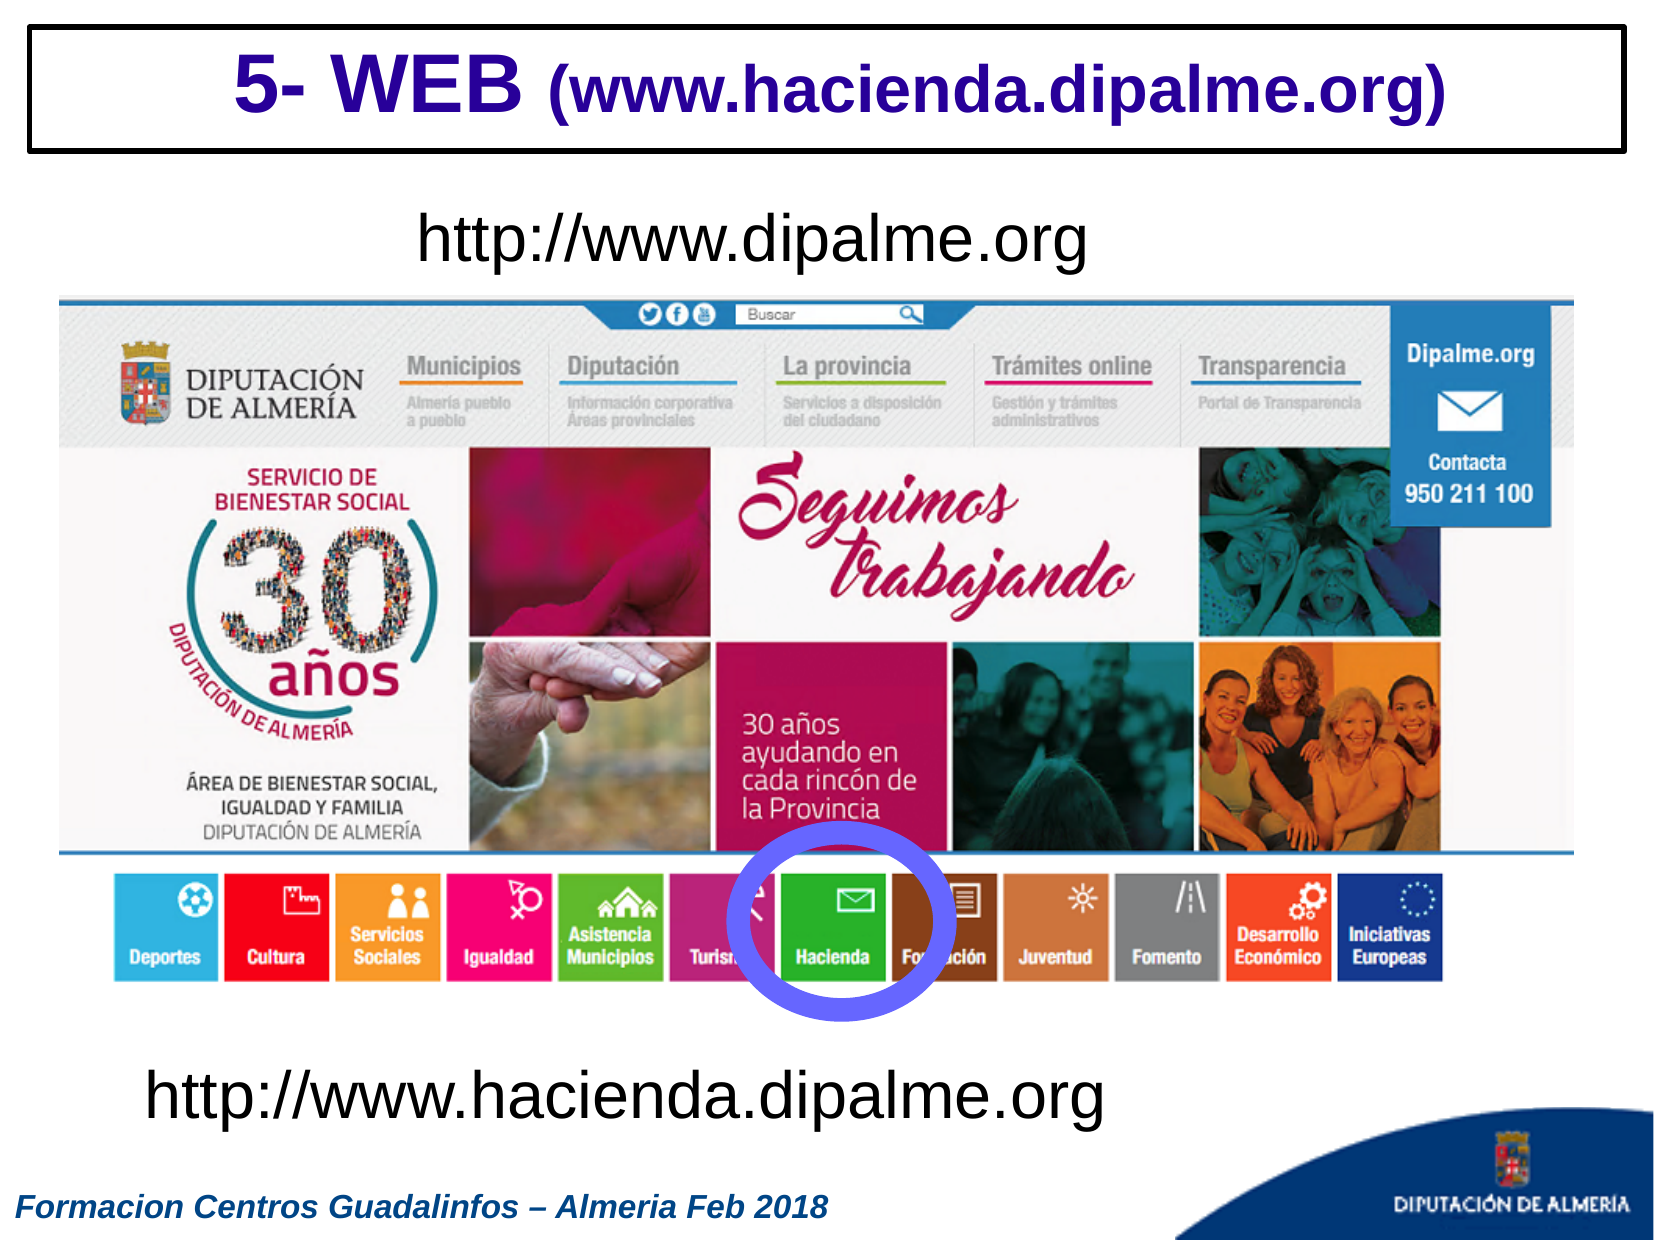

5- WEB (www.hacienda.dipalme.org)
http://www.dipalme.org
http://www.hacienda.dipalme.org
Formacion Centros Guadalinfos – Almeria Feb 2018